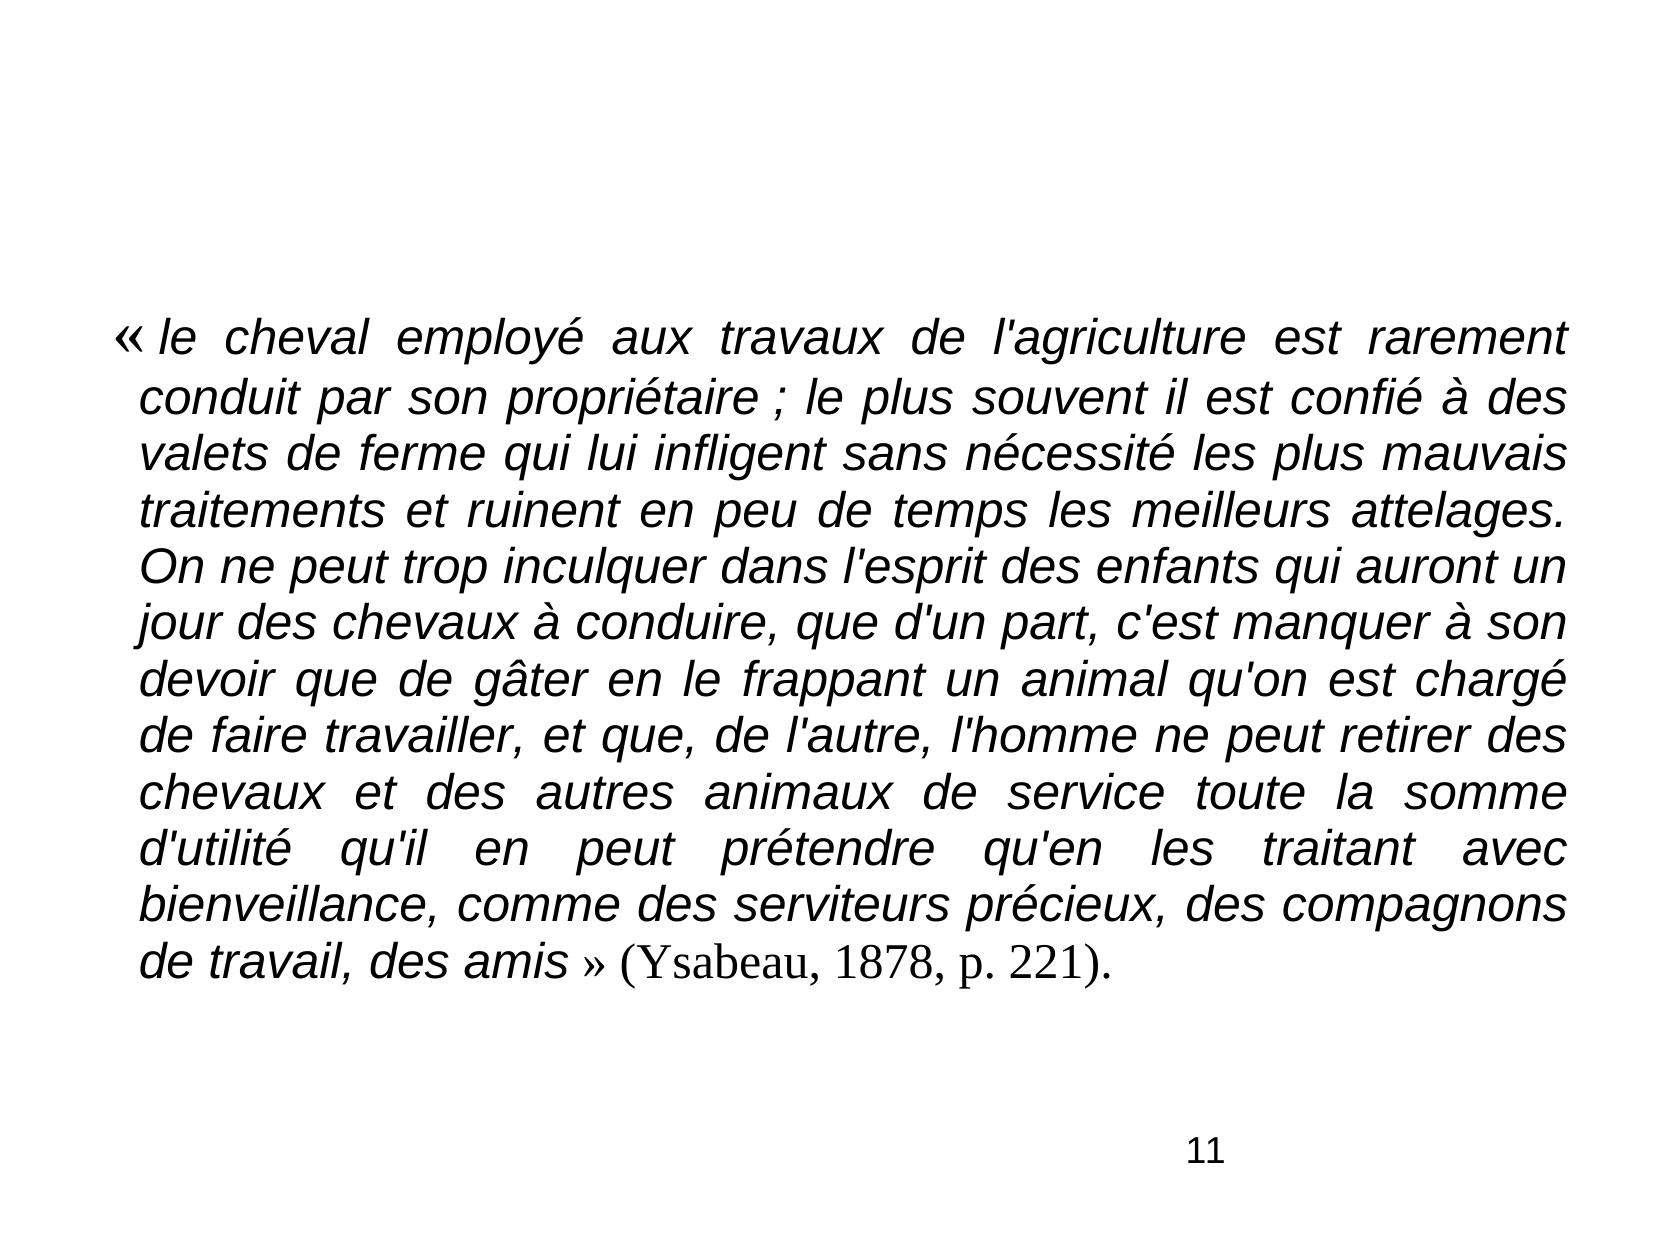

#
 « le cheval employé aux travaux de l'agriculture est rarement conduit par son propriétaire ; le plus souvent il est confié à des valets de ferme qui lui infligent sans nécessité les plus mauvais traitements et ruinent en peu de temps les meilleurs attelages. On ne peut trop inculquer dans l'esprit des enfants qui auront un jour des chevaux à conduire, que d'un part, c'est manquer à son devoir que de gâter en le frappant un animal qu'on est chargé de faire travailler, et que, de l'autre, l'homme ne peut retirer des chevaux et des autres animaux de service toute la somme d'utilité qu'il en peut prétendre qu'en les traitant avec bienveillance, comme des serviteurs précieux, des compagnons de travail, des amis » (Ysabeau, 1878, p. 221).
11